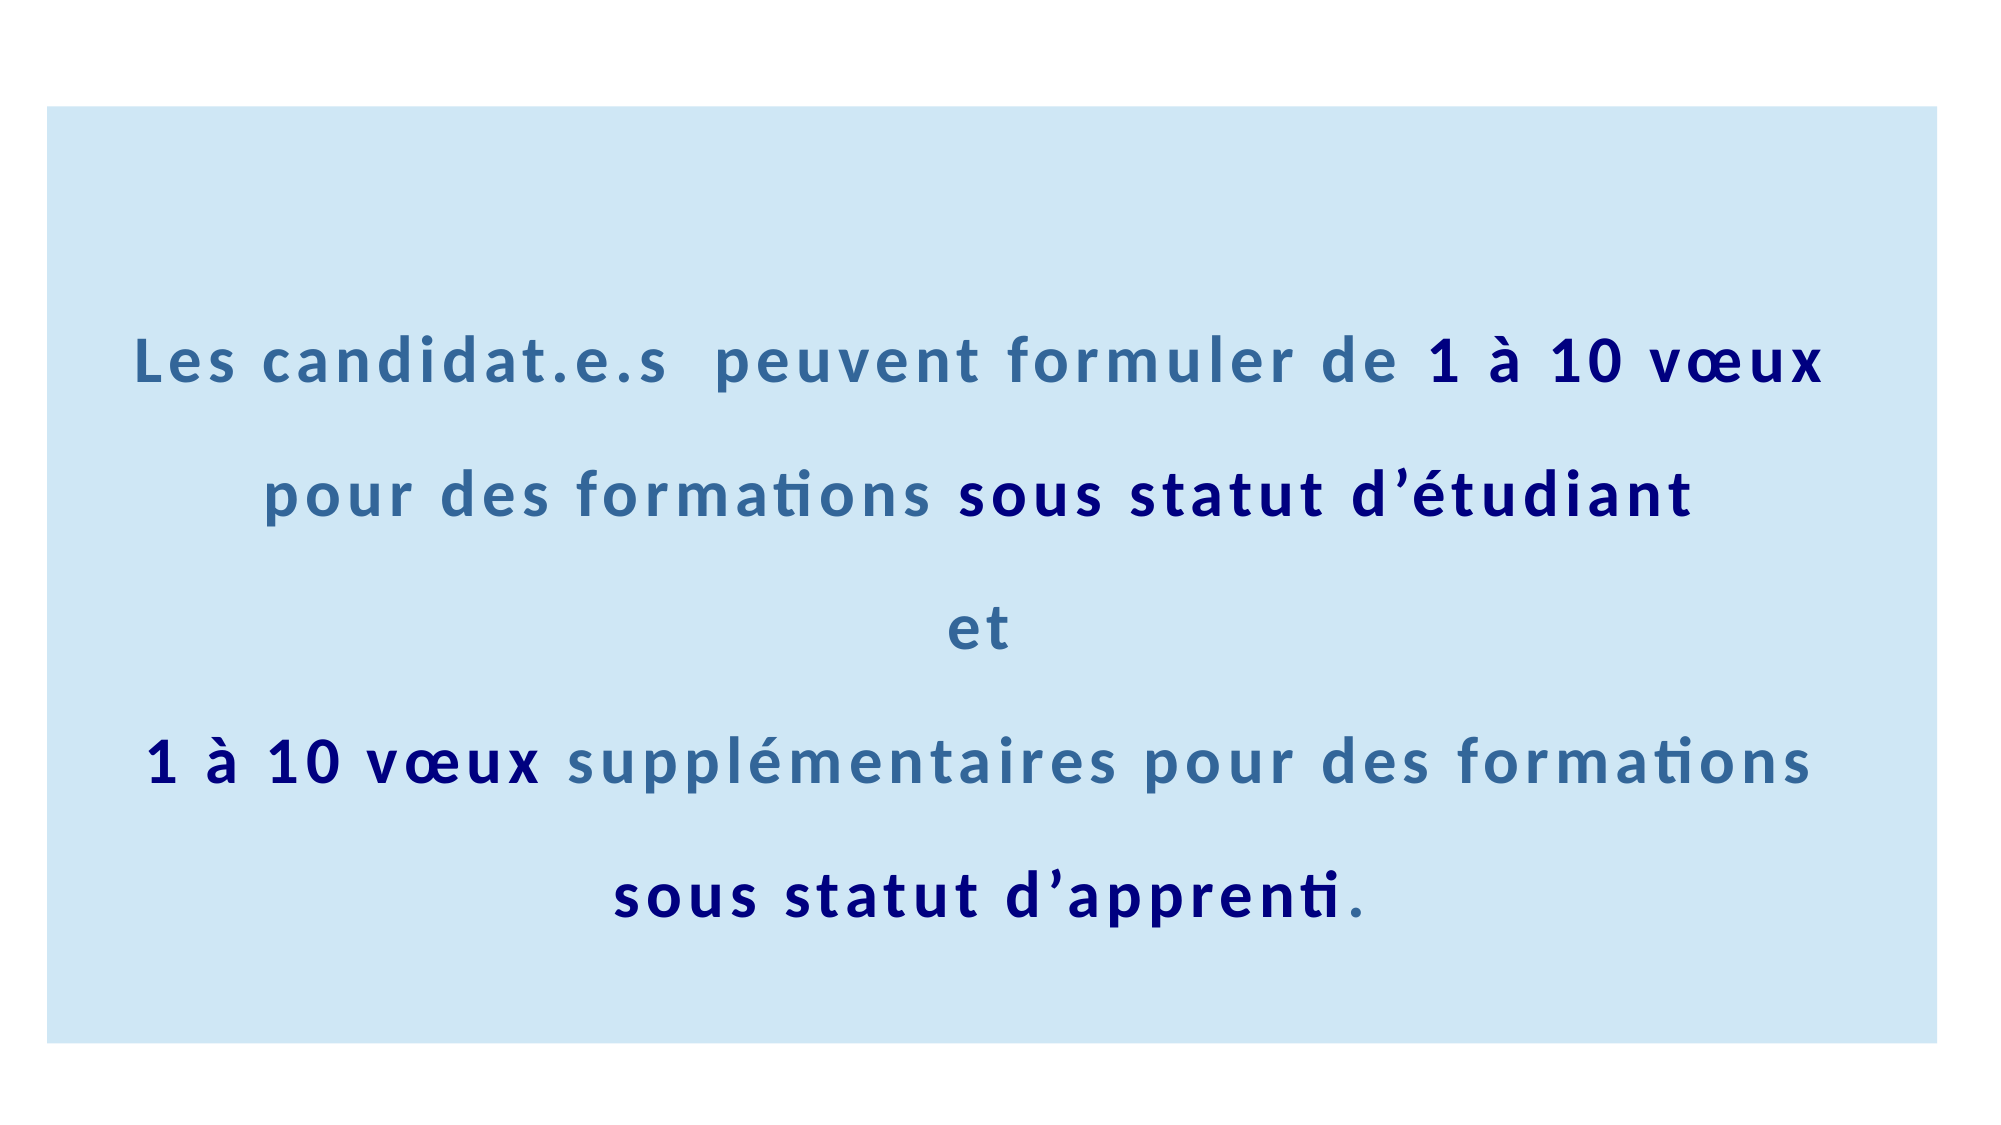

# Les candidat.e.s peuvent formuler de 1 à 10 vœux pour des formations sous statut d’étudiant et 1 à 10 vœux supplémentaires pour des formations sous statut d’apprenti.